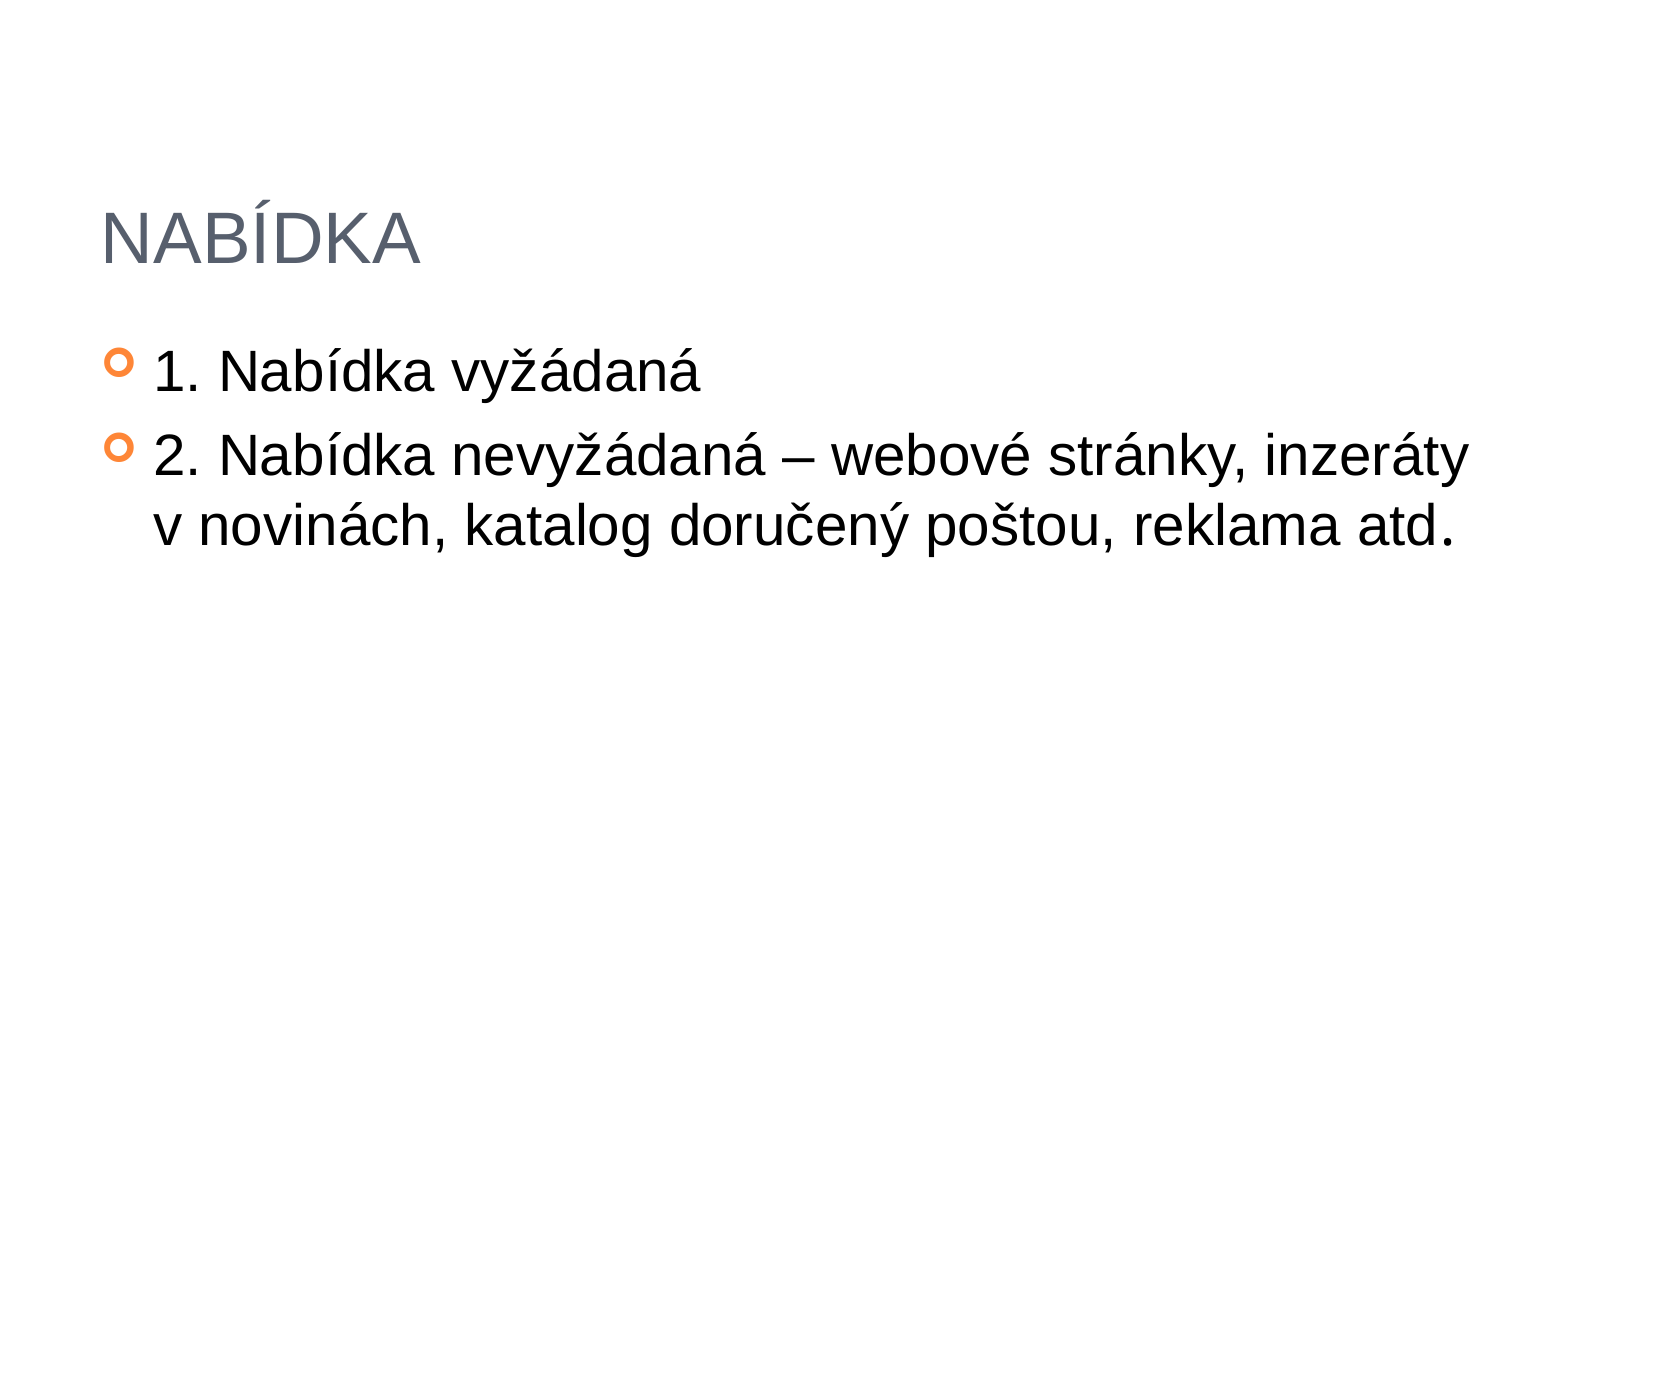

# NABÍDKA
1. Nabídka vyžádaná
2. Nabídka nevyžádaná – webové stránky, inzeráty
v novinách, katalog doručený poštou, reklama atd.